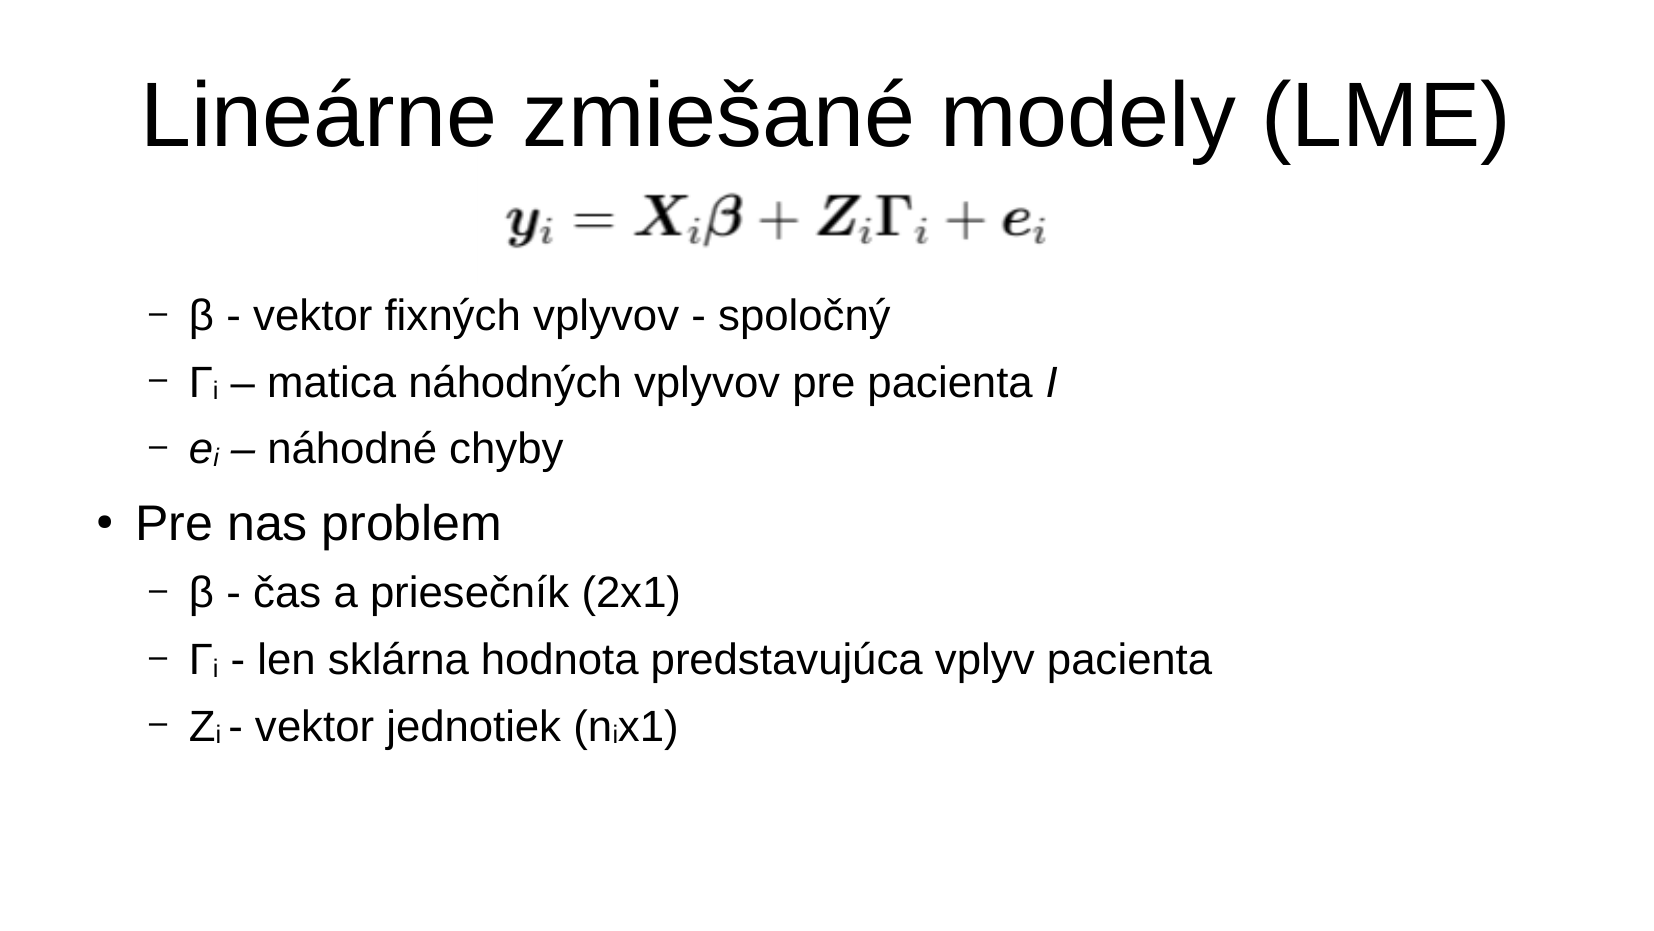

# Lineárne zmiešané modely (LME)
β - vektor fixných vplyvov - spoločný
Γi – matica náhodných vplyvov pre pacienta I
ei – náhodné chyby
Pre nas problem
β - čas a priesečník (2x1)
Γi - len sklárna hodnota predstavujúca vplyv pacienta
Zi - vektor jednotiek (nix1)